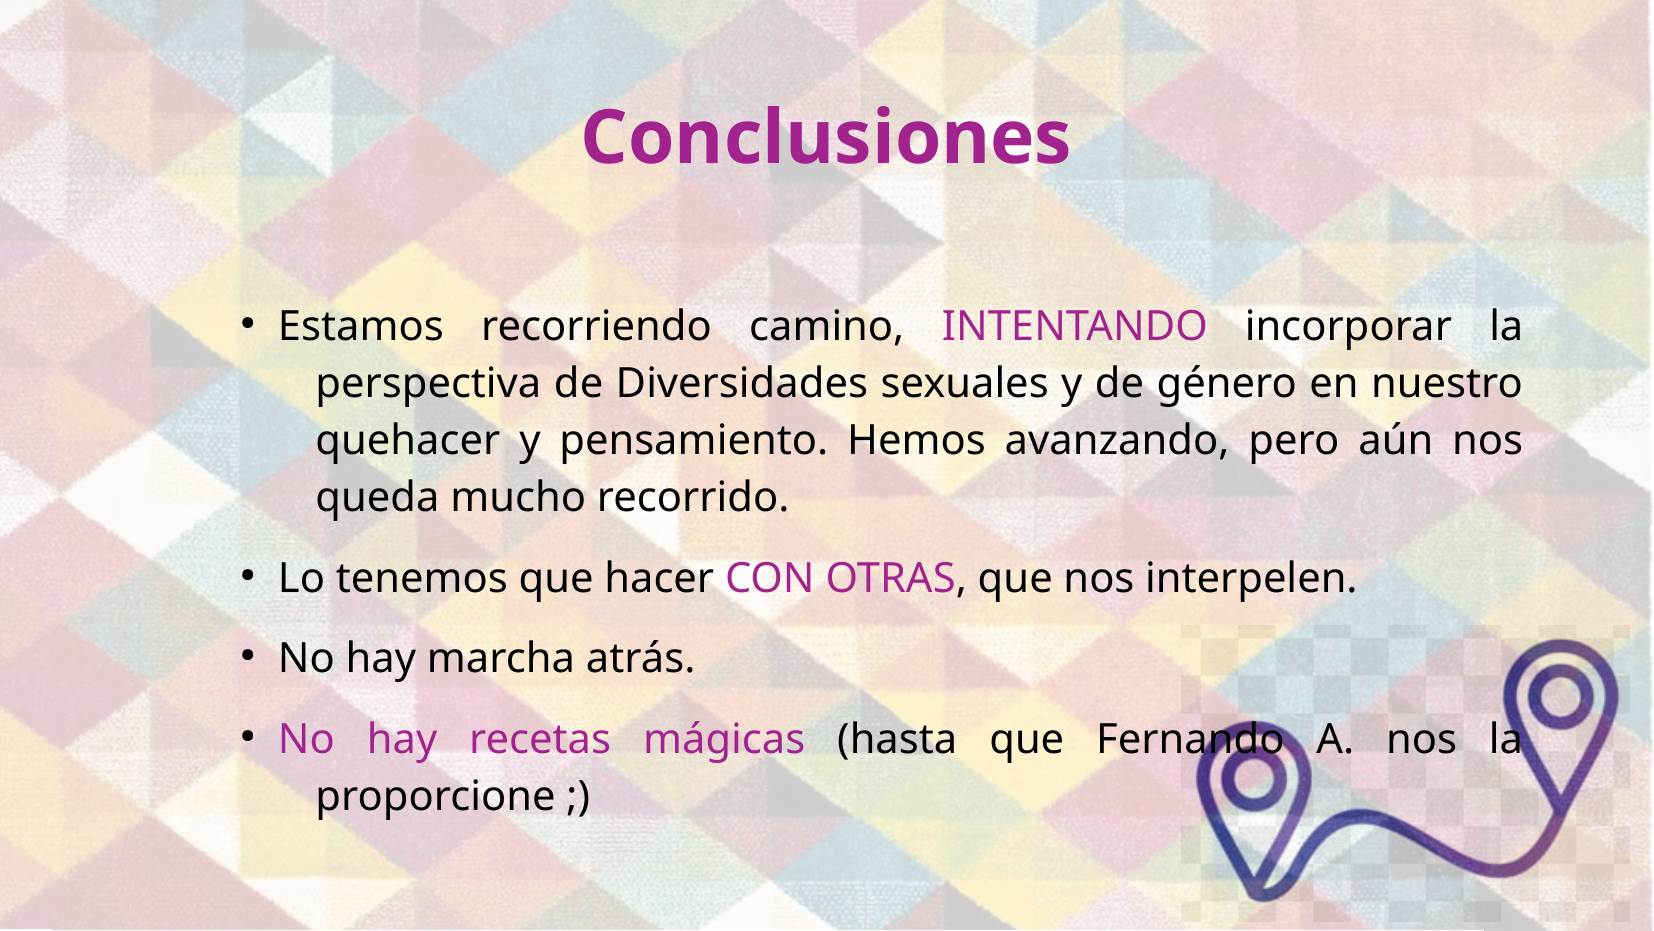

# Conclusiones
Estamos recorriendo camino, INTENTANDO incorporar la perspectiva de Diversidades sexuales y de género en nuestro quehacer y pensamiento. Hemos avanzando, pero aún nos queda mucho recorrido.
Lo tenemos que hacer CON OTRAS, que nos interpelen.
No hay marcha atrás.
No hay recetas mágicas (hasta que Fernando A. nos la proporcione ;)